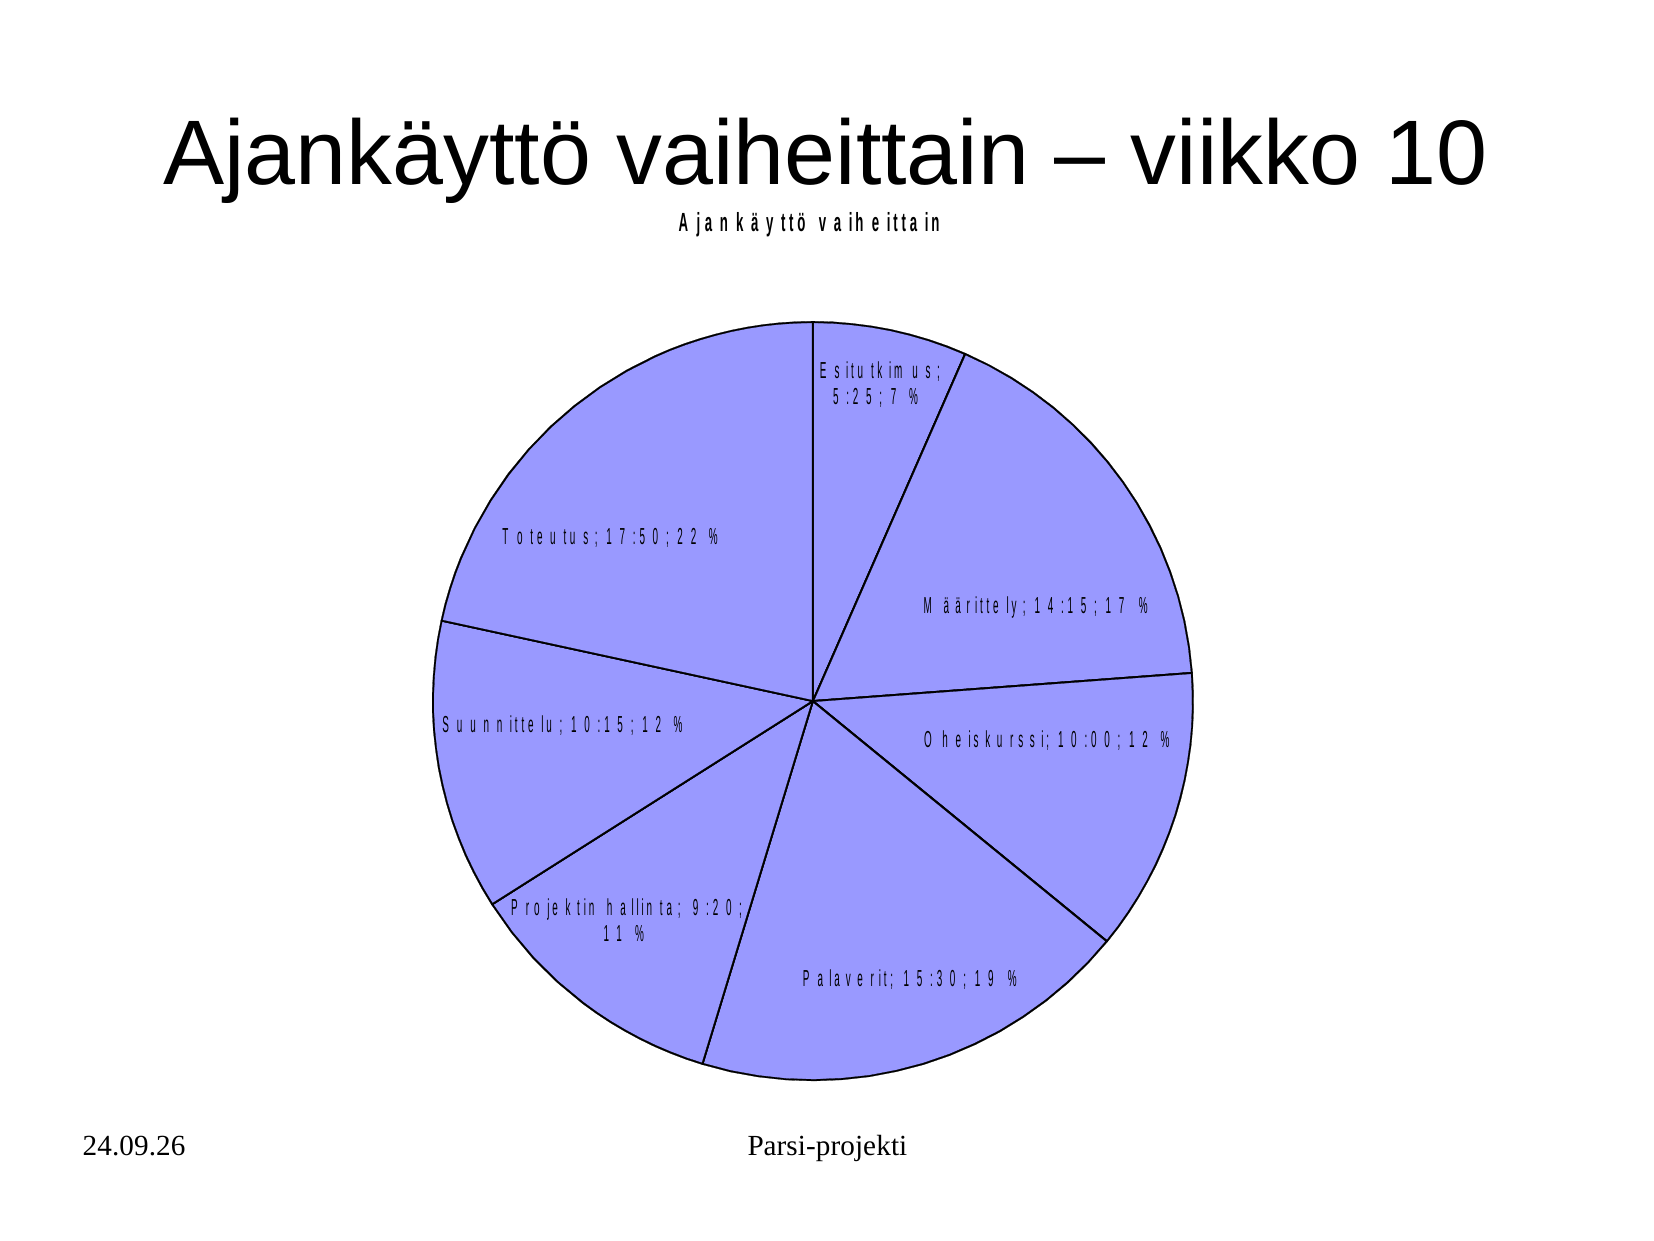

# Ajankäyttö vaiheittain – viikko 10
Parsi-projekti